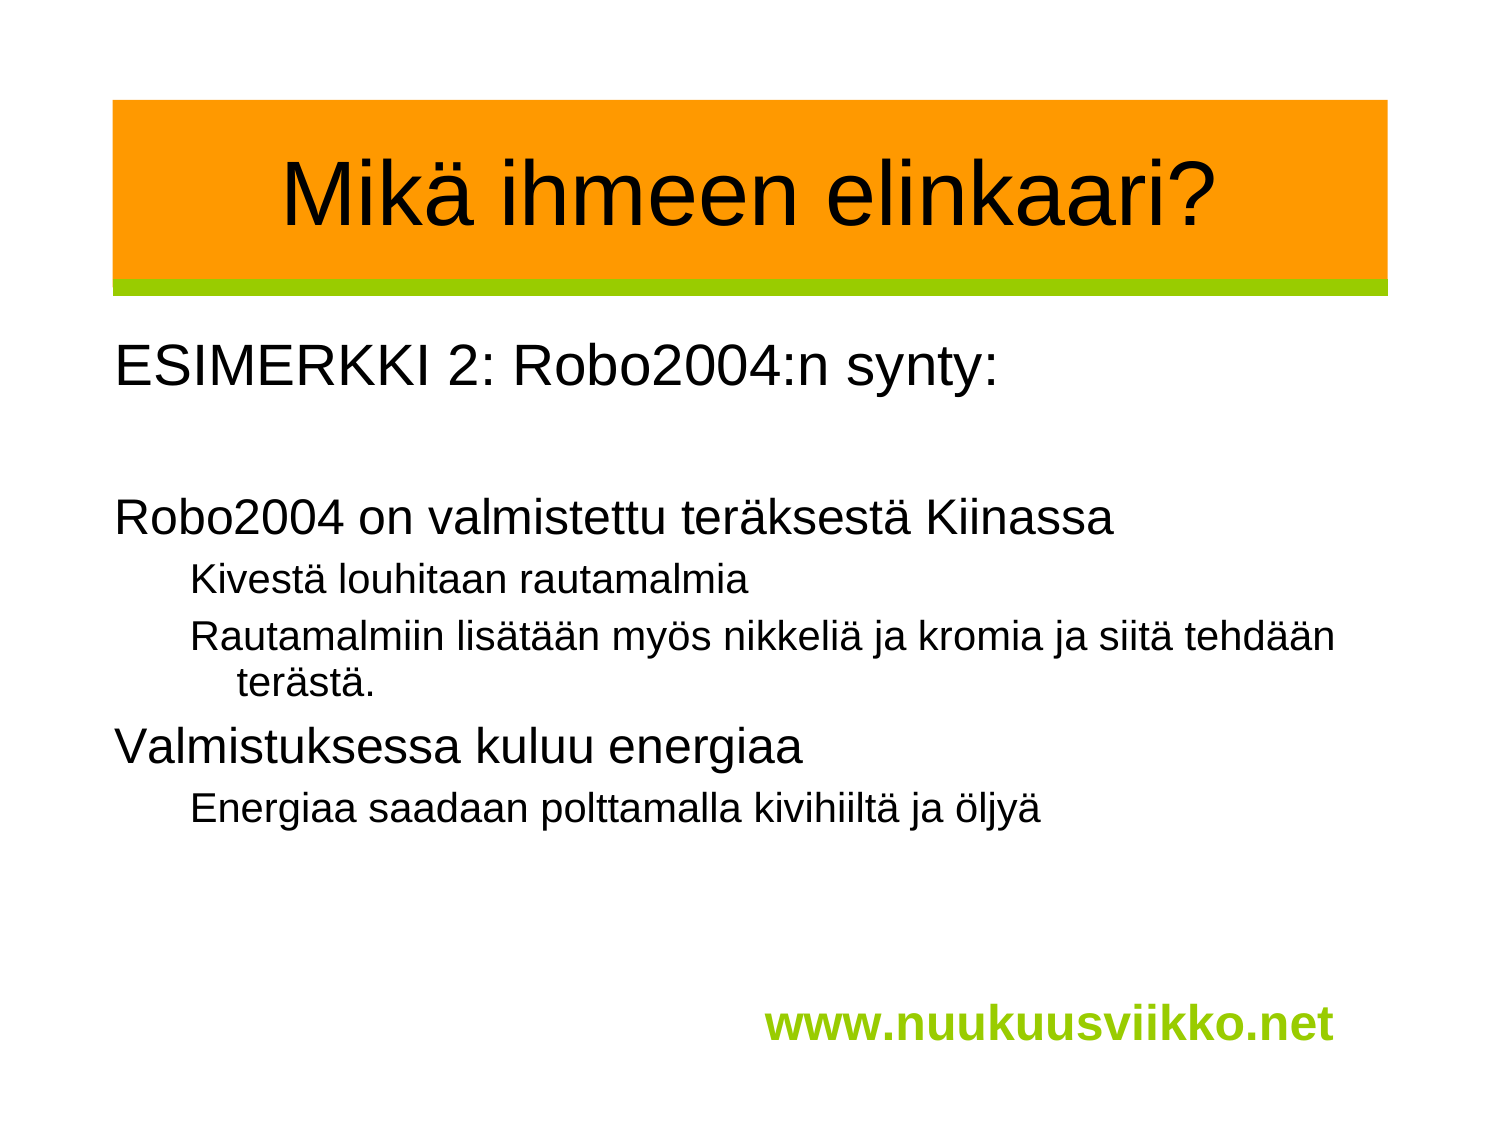

# Mikä ihmeen elinkaari?
ESIMERKKI 2: Robo2004:n synty:
Robo2004 on valmistettu teräksestä Kiinassa
Kivestä louhitaan rautamalmia
Rautamalmiin lisätään myös nikkeliä ja kromia ja siitä tehdään terästä.
Valmistuksessa kuluu energiaa
Energiaa saadaan polttamalla kivihiiltä ja öljyä
www.nuukuusviikko.net